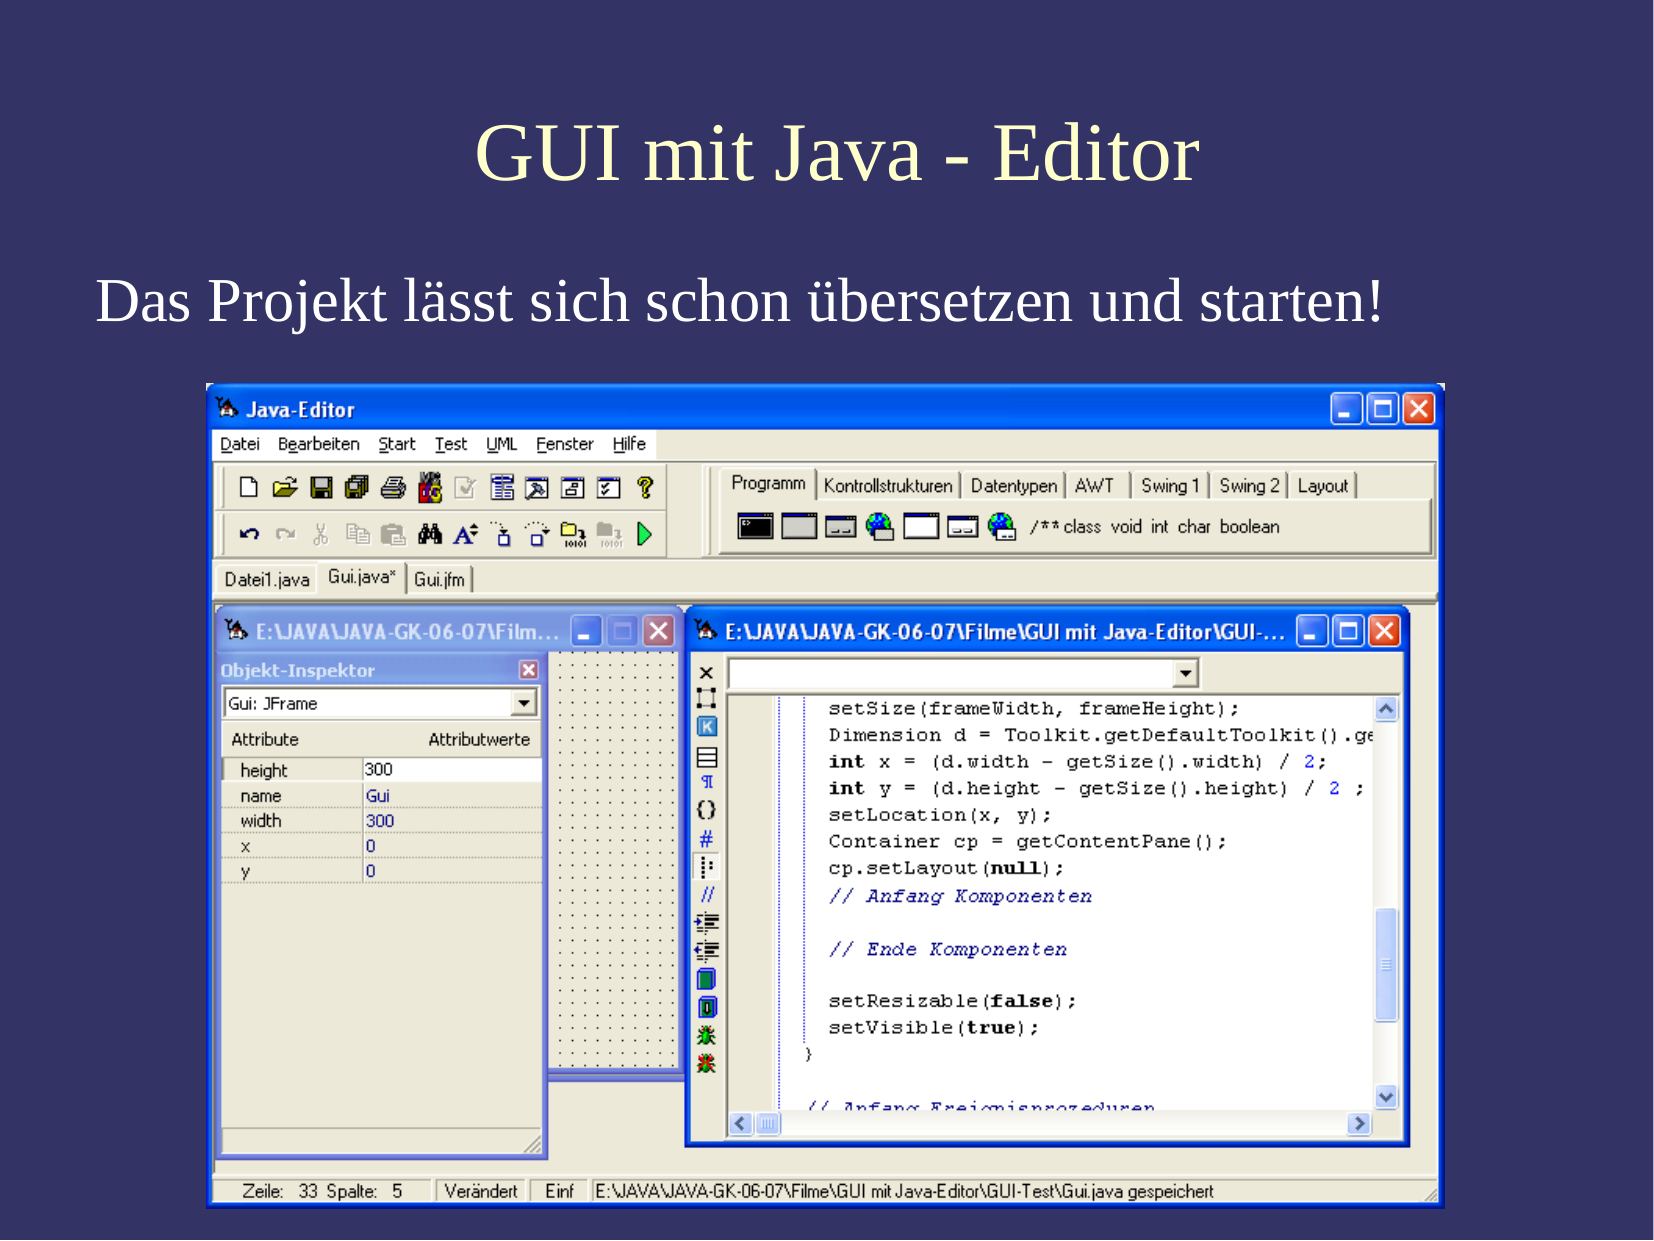

# GUI mit Java - Editor
Das Projekt lässt sich schon übersetzen und starten!